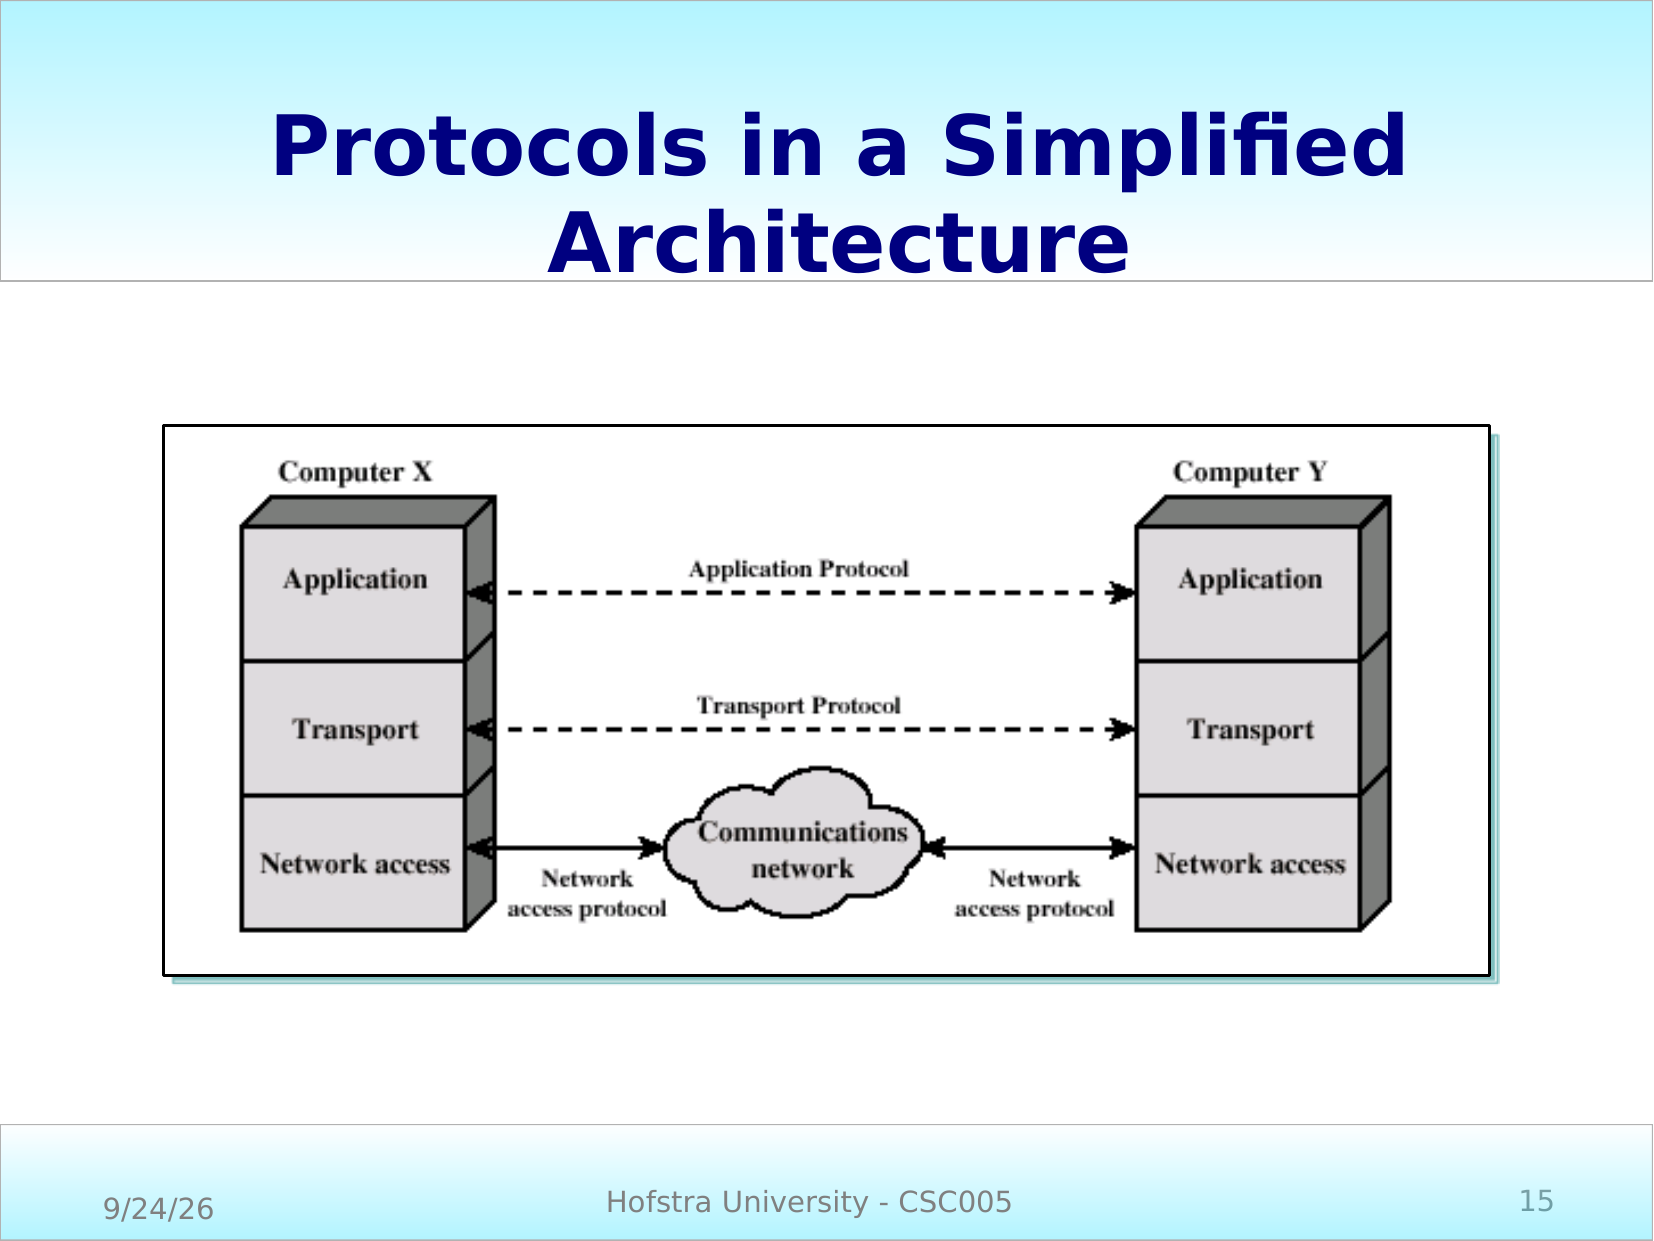

# Protocols in a Simplified Architecture
15
Hofstra University - CSC005